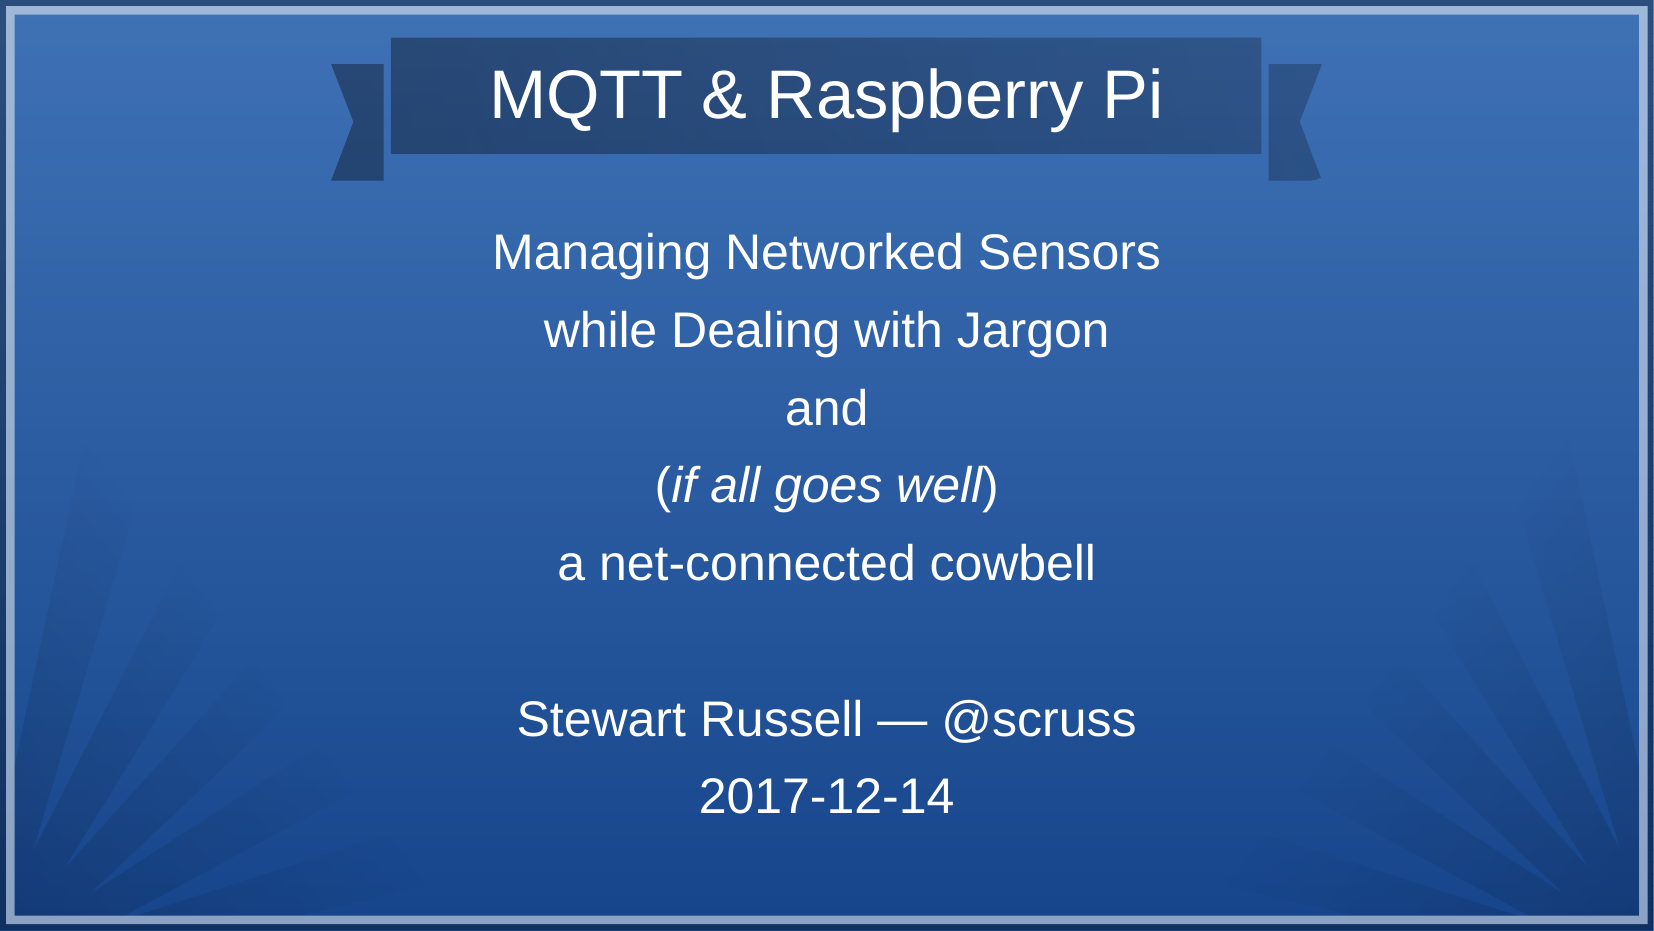

# MQTT & Raspberry Pi
Managing Networked Sensors
while Dealing with Jargon
and
(if all goes well)
a net-connected cowbell
Stewart Russell — @scruss
2017-12-14